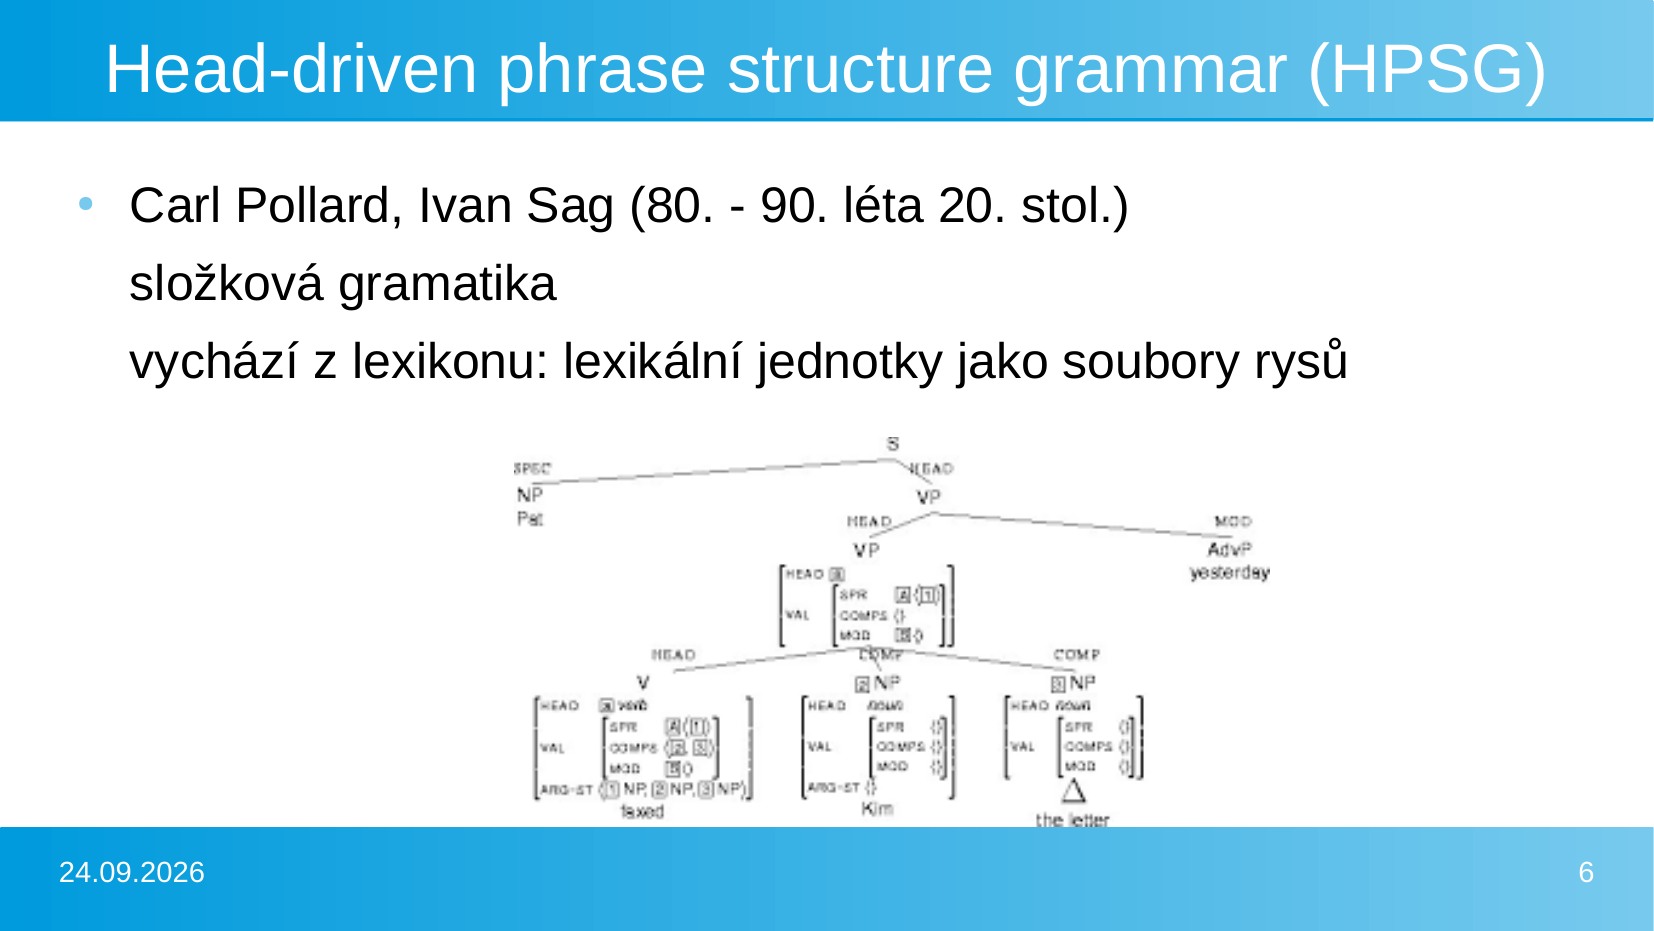

# Head-driven phrase structure grammar (HPSG)
Carl Pollard, Ivan Sag (80. - 90. léta 20. stol.)
složková gramatika
vychází z lexikonu: lexikální jednotky jako soubory rysů
6